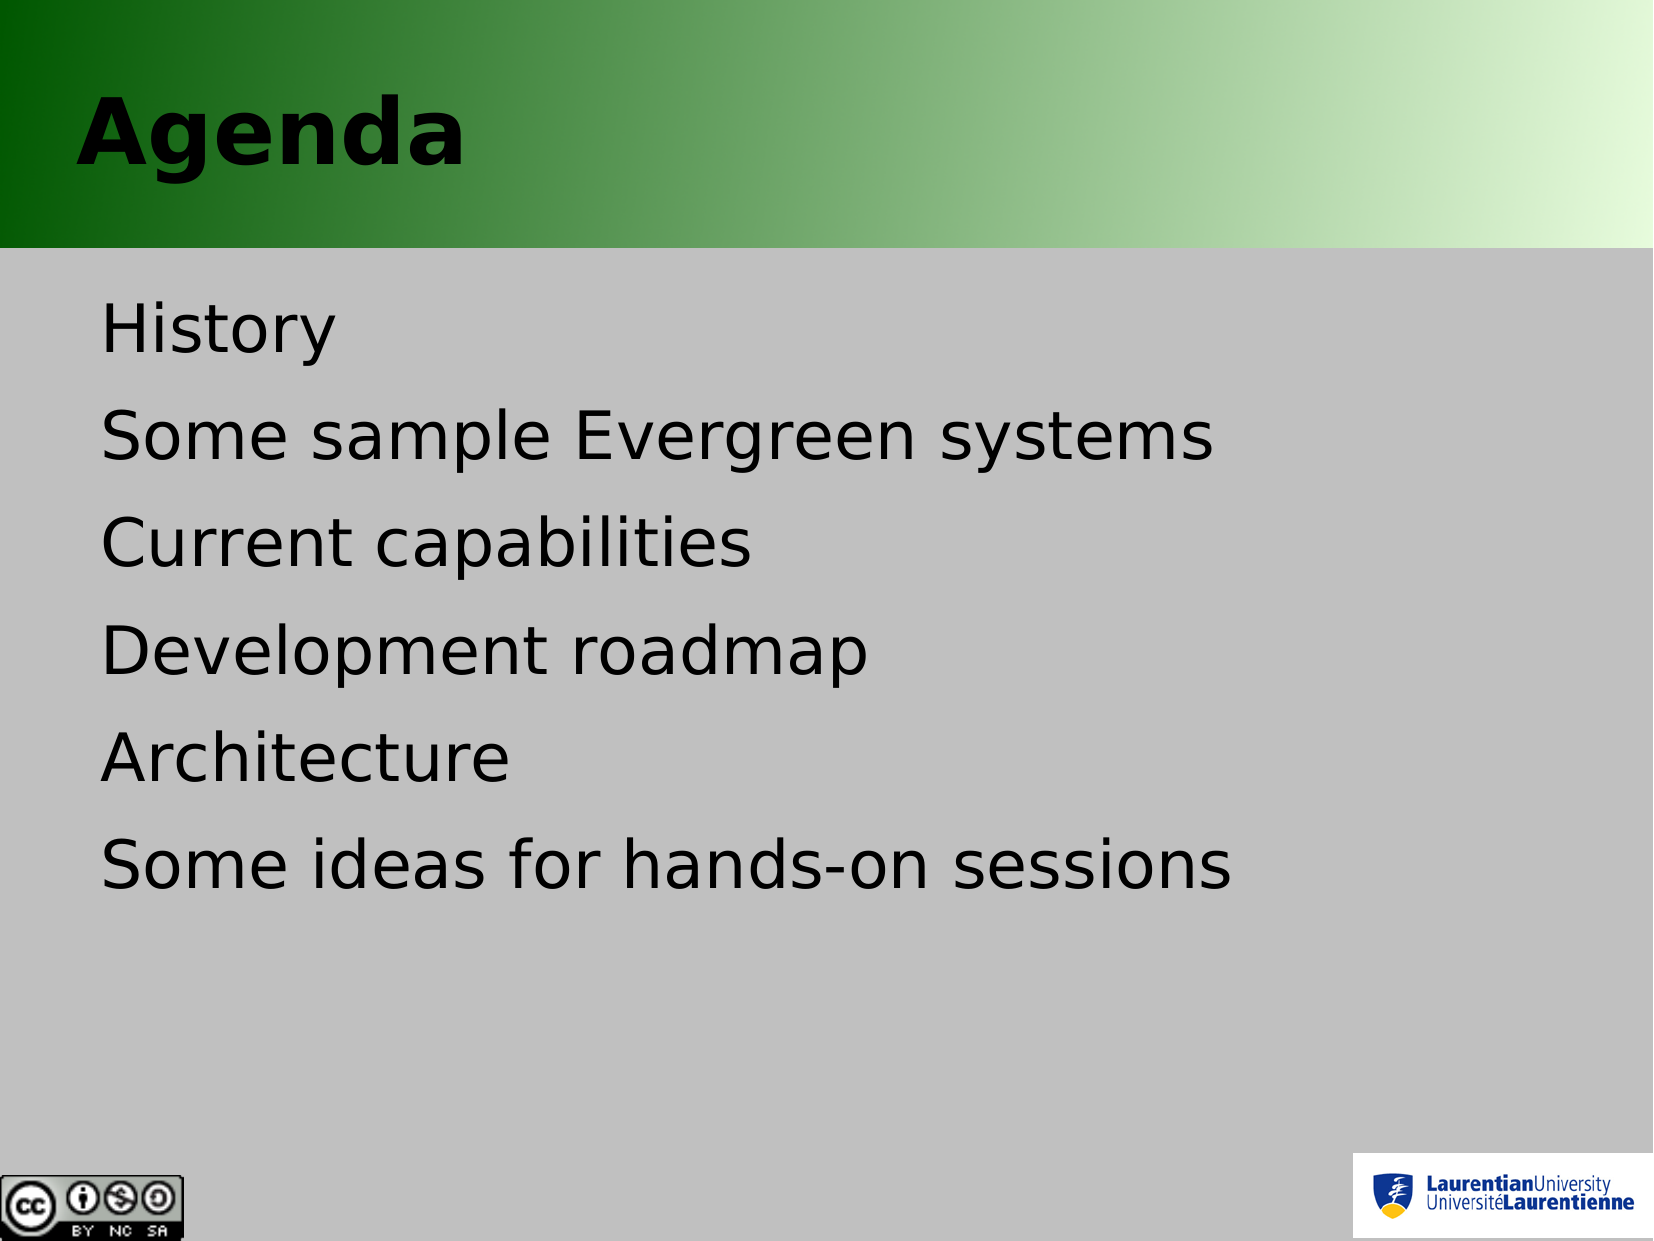

# Agenda
History
Some sample Evergreen systems
Current capabilities
Development roadmap
Architecture
Some ideas for hands-on sessions